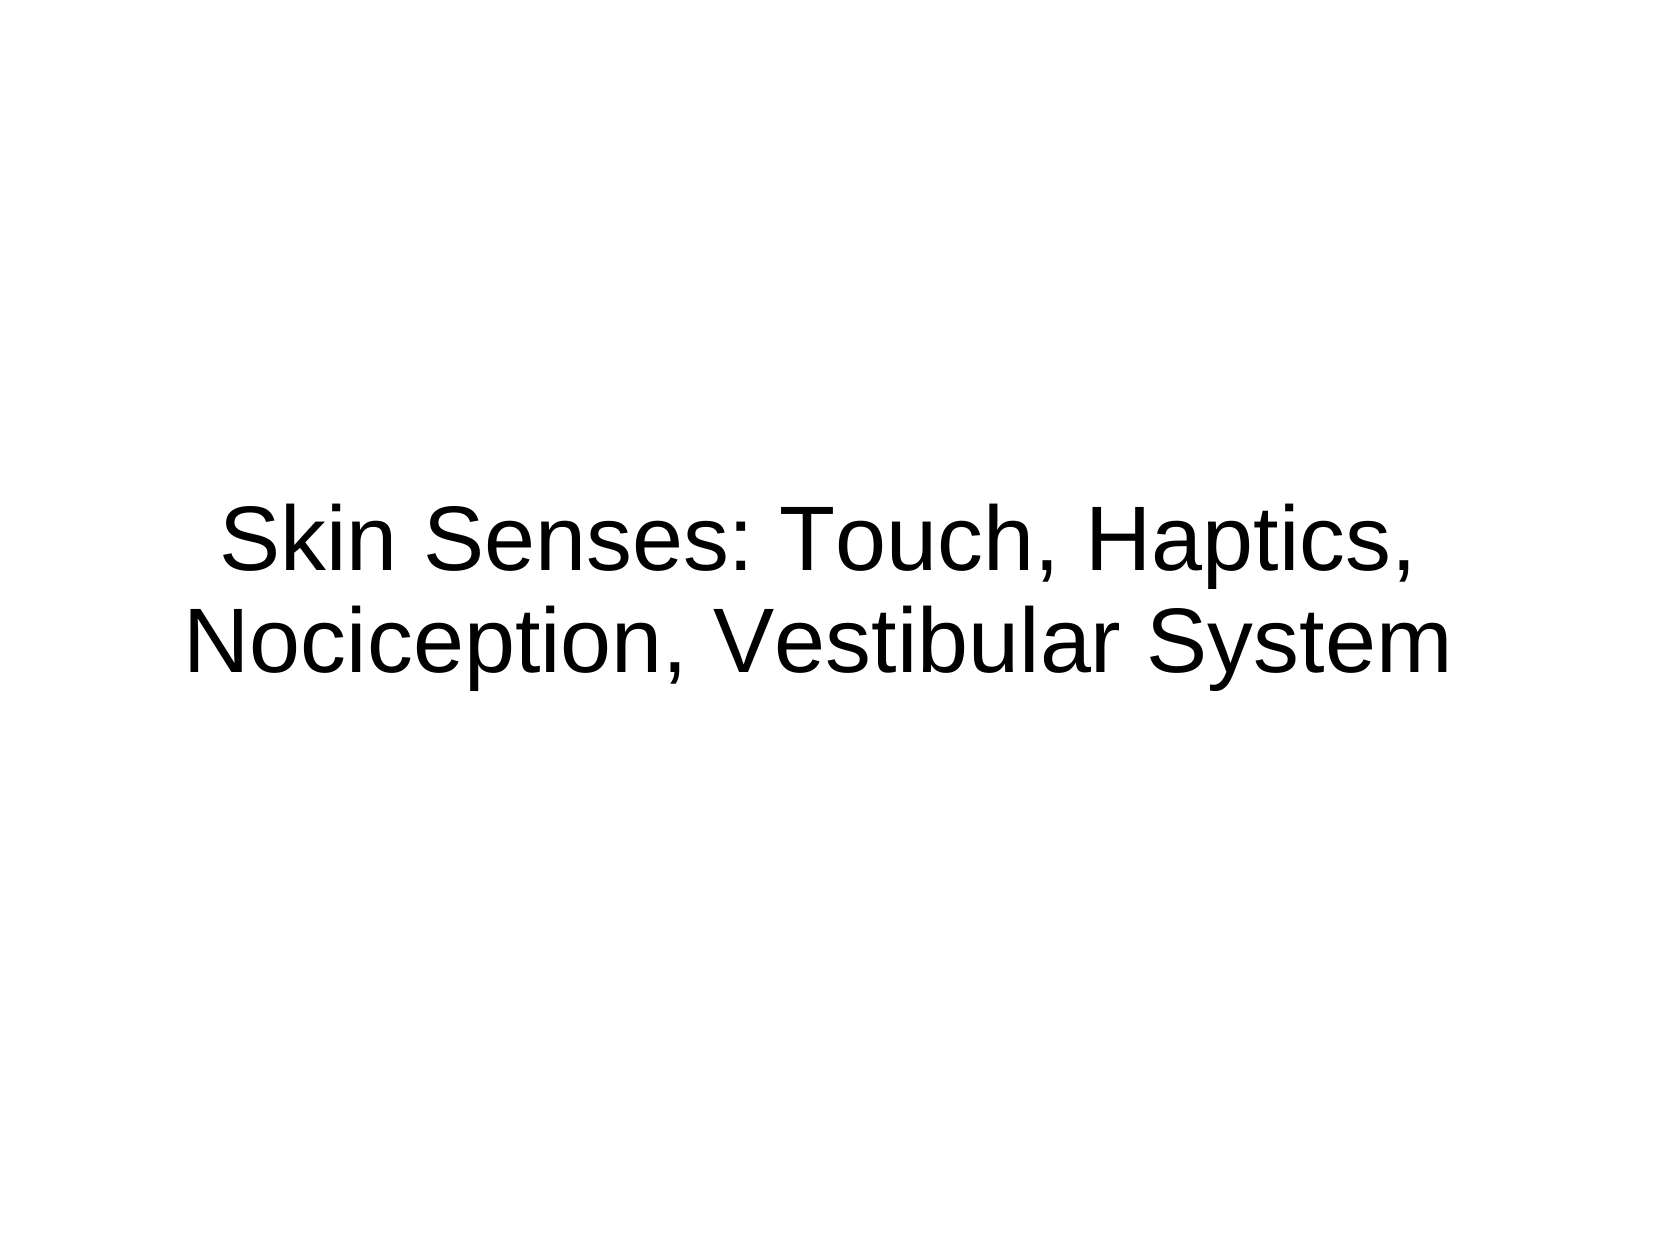

# Skin Senses: Touch, Haptics, Nociception, Vestibular System